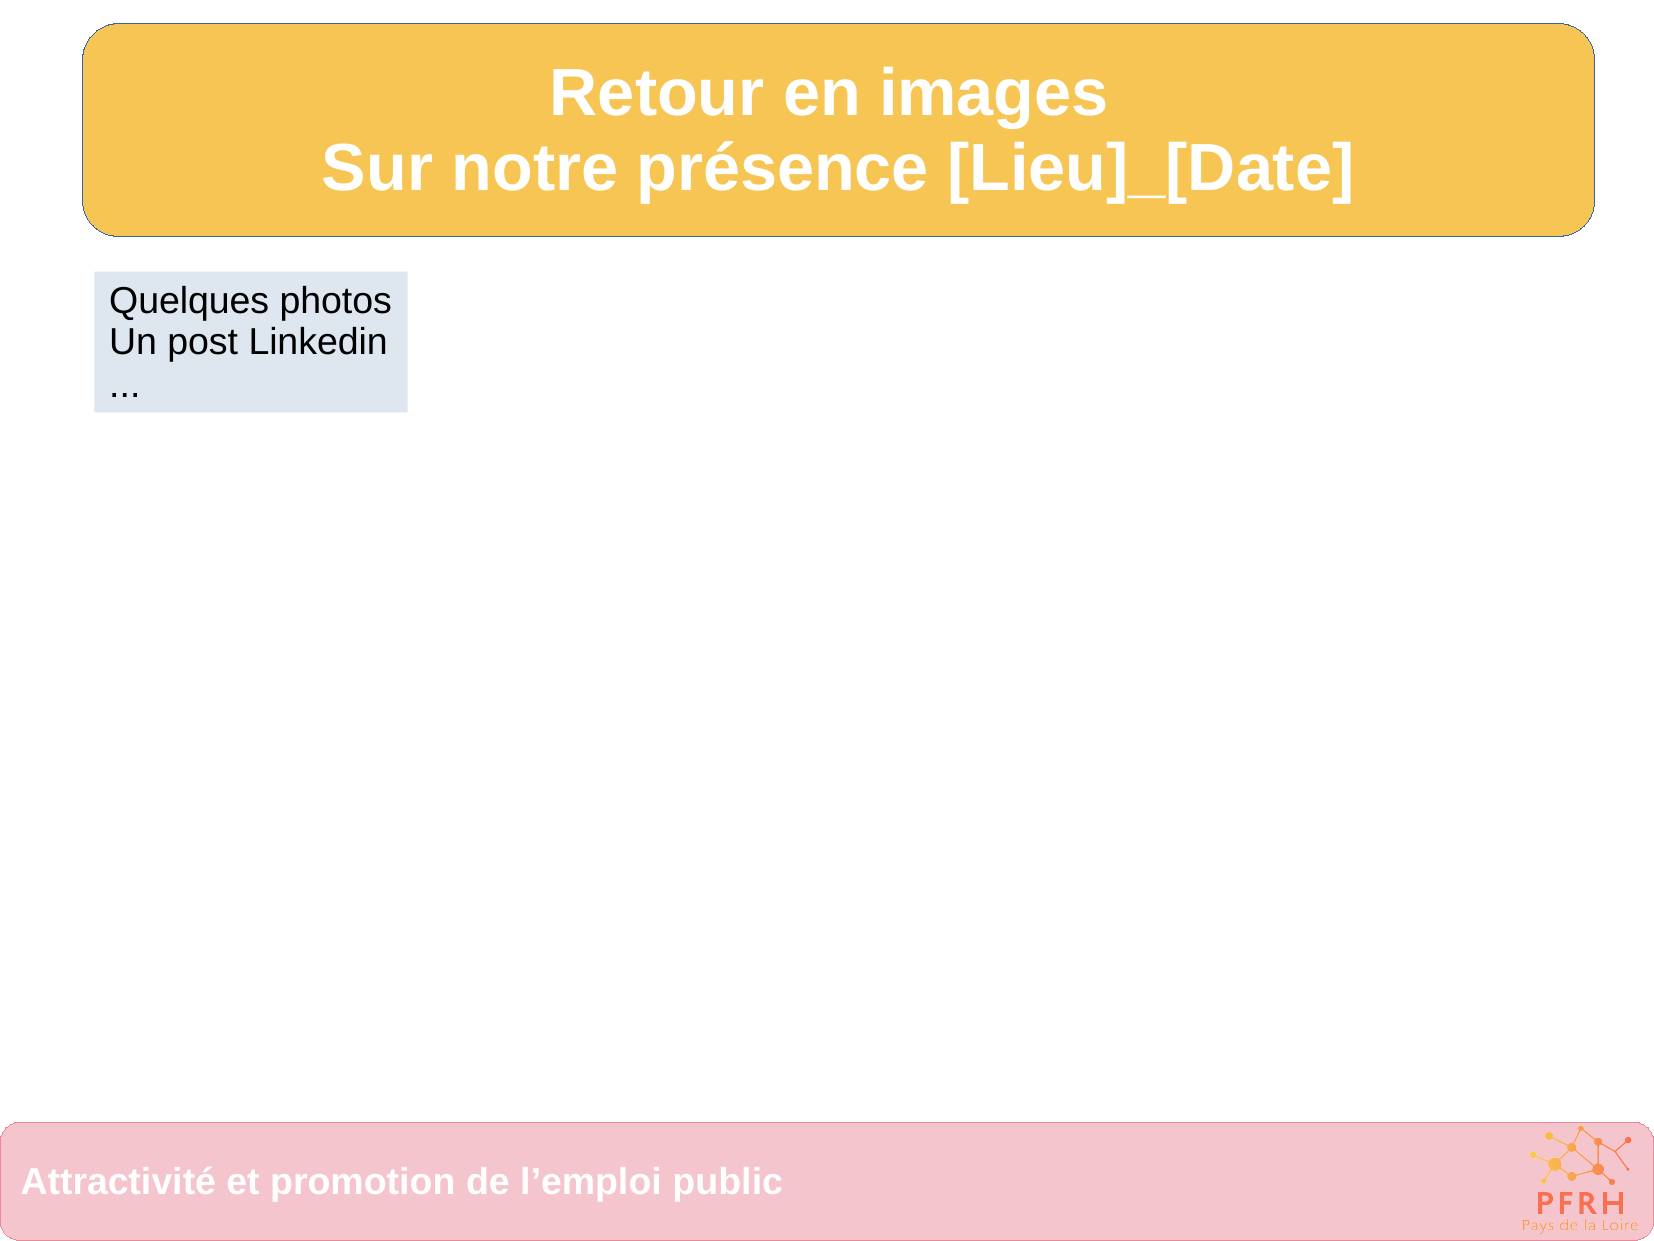

Retour en images
Sur notre présence [Lieu]_[Date]
Quelques photos
Un post Linkedin
...
Attractivité et promotion de l’emploi public